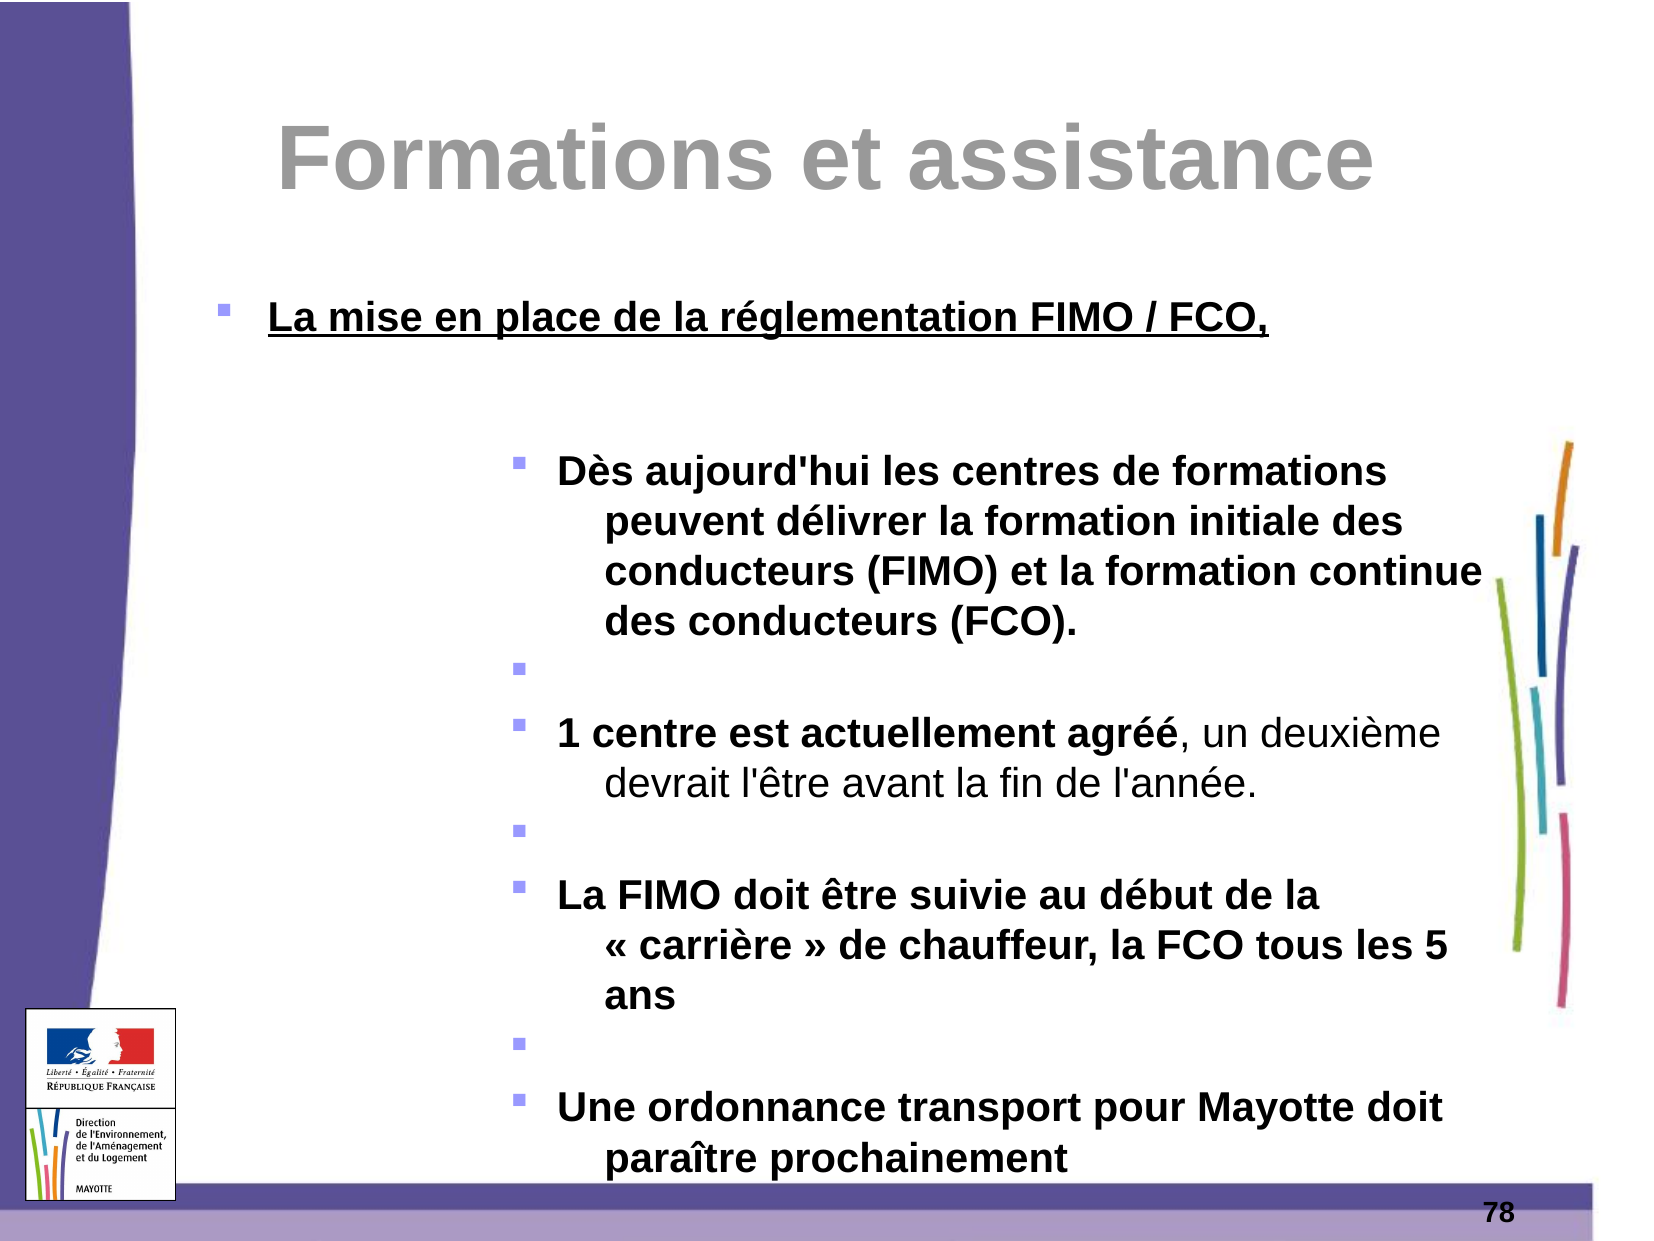

# Formations et assistance
La mise en place de la réglementation FIMO / FCO,
Dès aujourd'hui les centres de formations peuvent délivrer la formation initiale des conducteurs (FIMO) et la formation continue des conducteurs (FCO).
1 centre est actuellement agréé, un deuxième devrait l'être avant la fin de l'année.
La FIMO doit être suivie au début de la « carrière » de chauffeur, la FCO tous les 5 ans
Une ordonnance transport pour Mayotte doit paraître prochainement